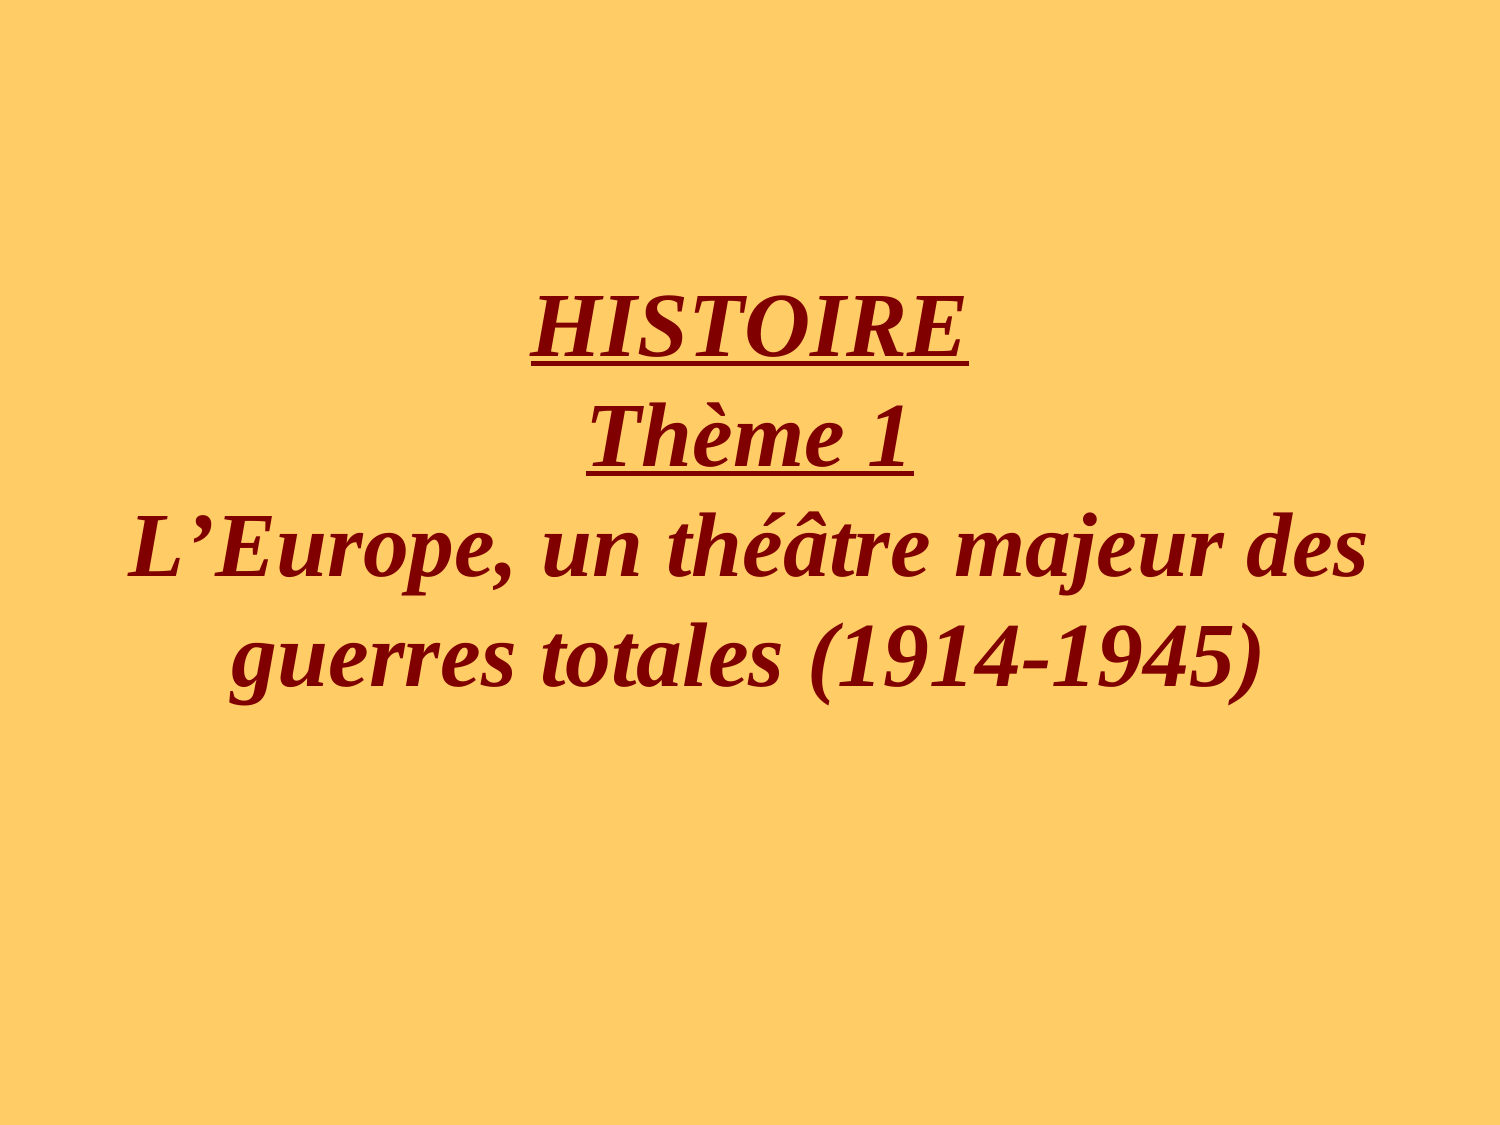

# HISTOIRE Thème 1 L’Europe, un théâtre majeur des guerres totales (1914-1945)